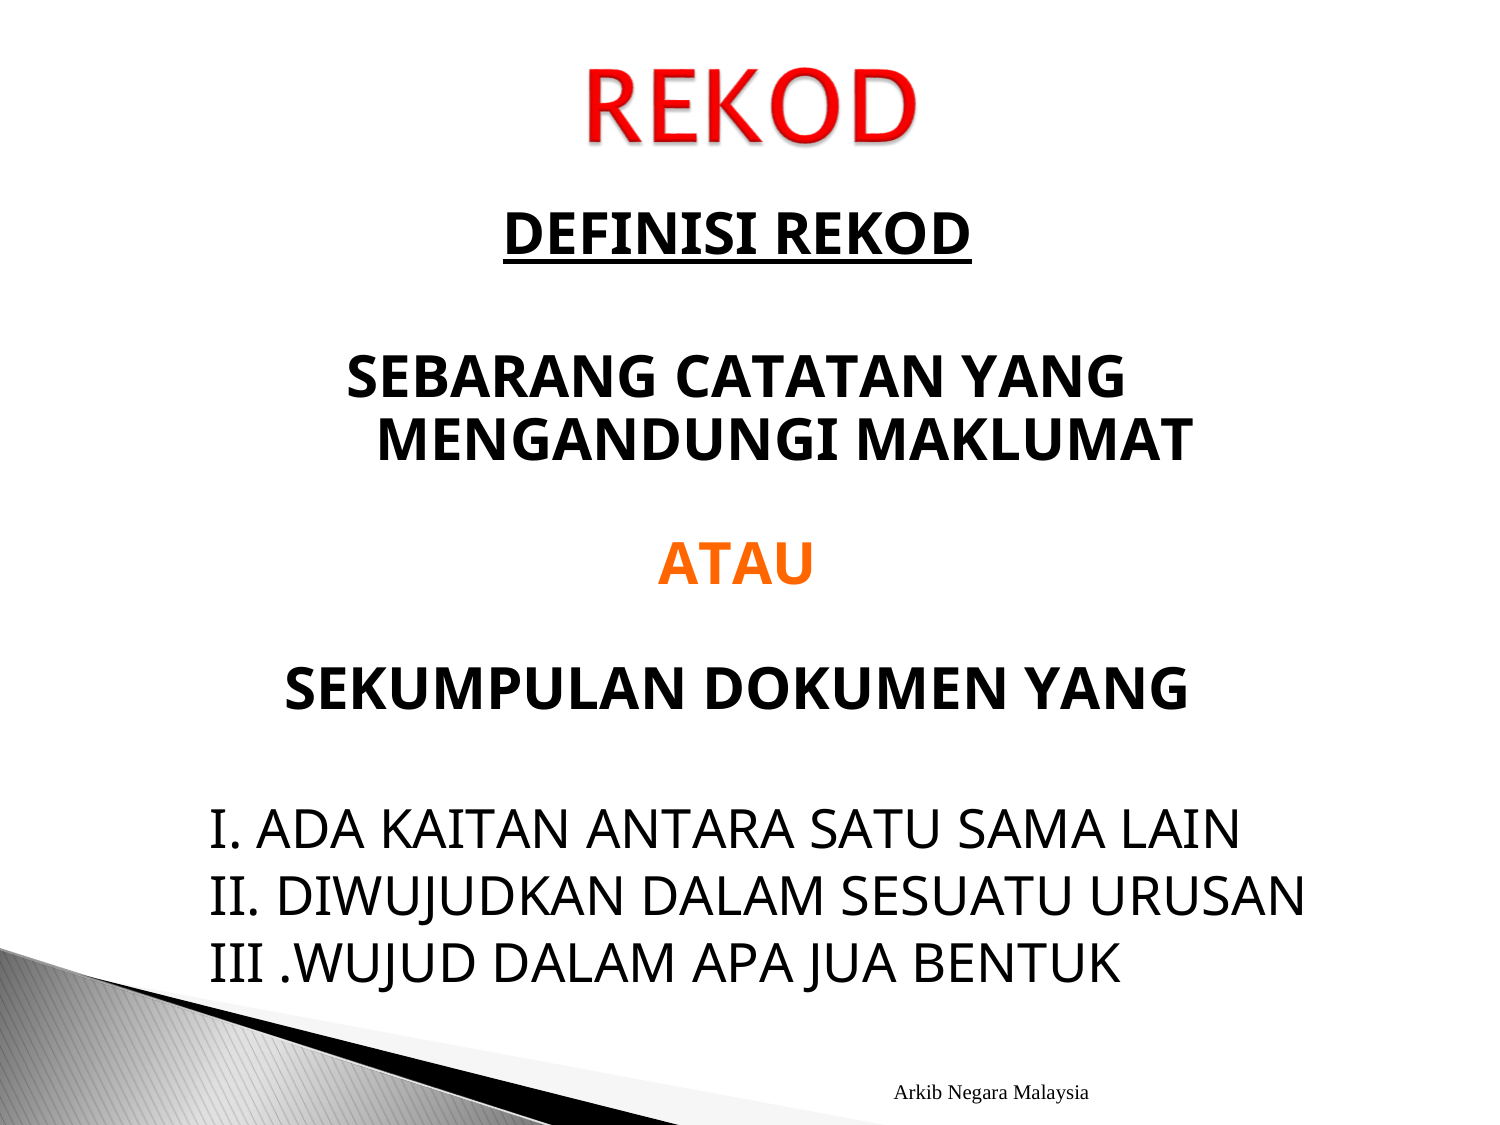

# DEFINISI REKOD
SEBARANG CATATAN YANG MENGANDUNGI MAKLUMAT
ATAU
SEKUMPULAN DOKUMEN YANG
I. ADA KAITAN ANTARA SATU SAMA LAIN
II. DIWUJUDKAN DALAM SESUATU URUSAN
III .WUJUD DALAM APA JUA BENTUK
Arkib Negara Malaysia